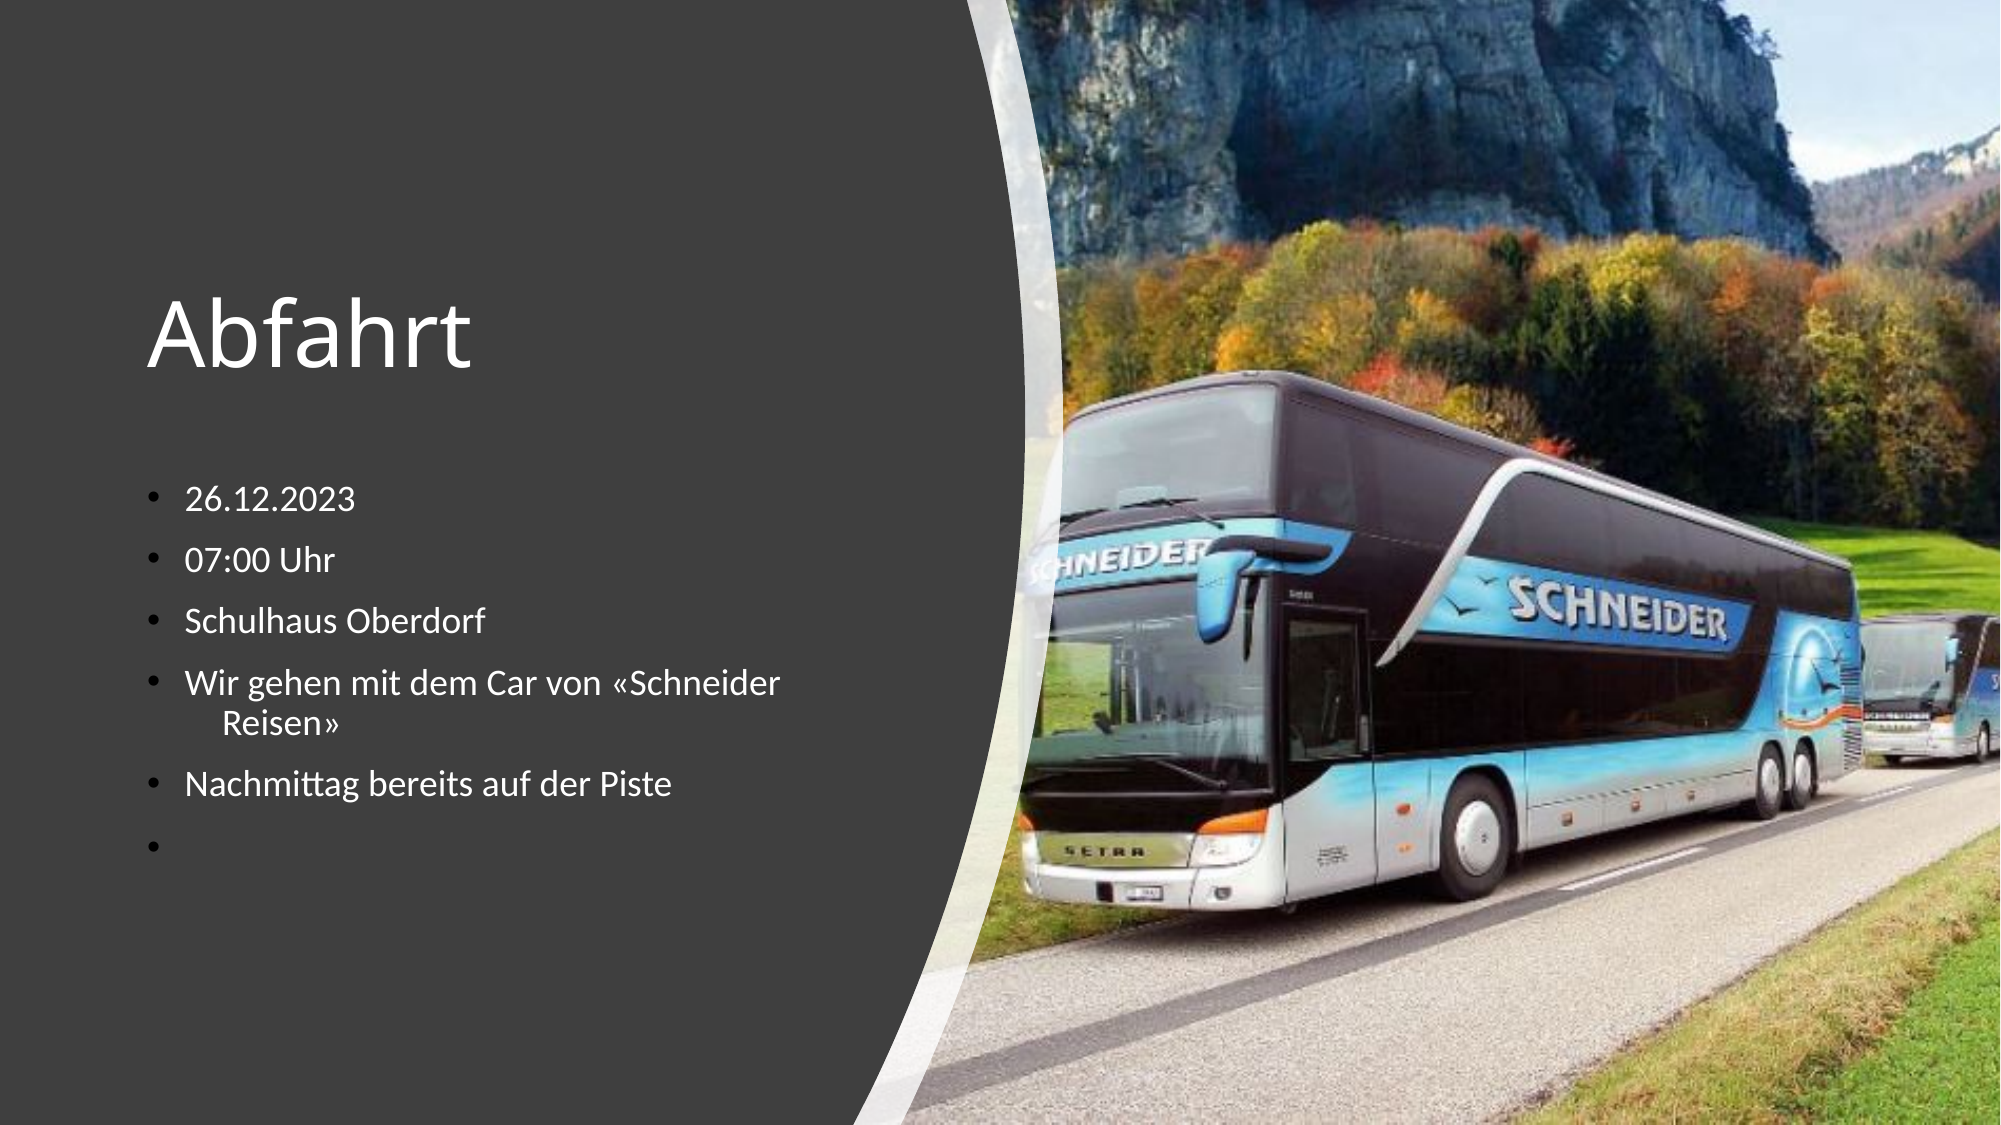

# Abfahrt
26.12.2023
07:00 Uhr
Schulhaus Oberdorf
Wir gehen mit dem Car von «Schneider Reisen»
Nachmittag bereits auf der Piste